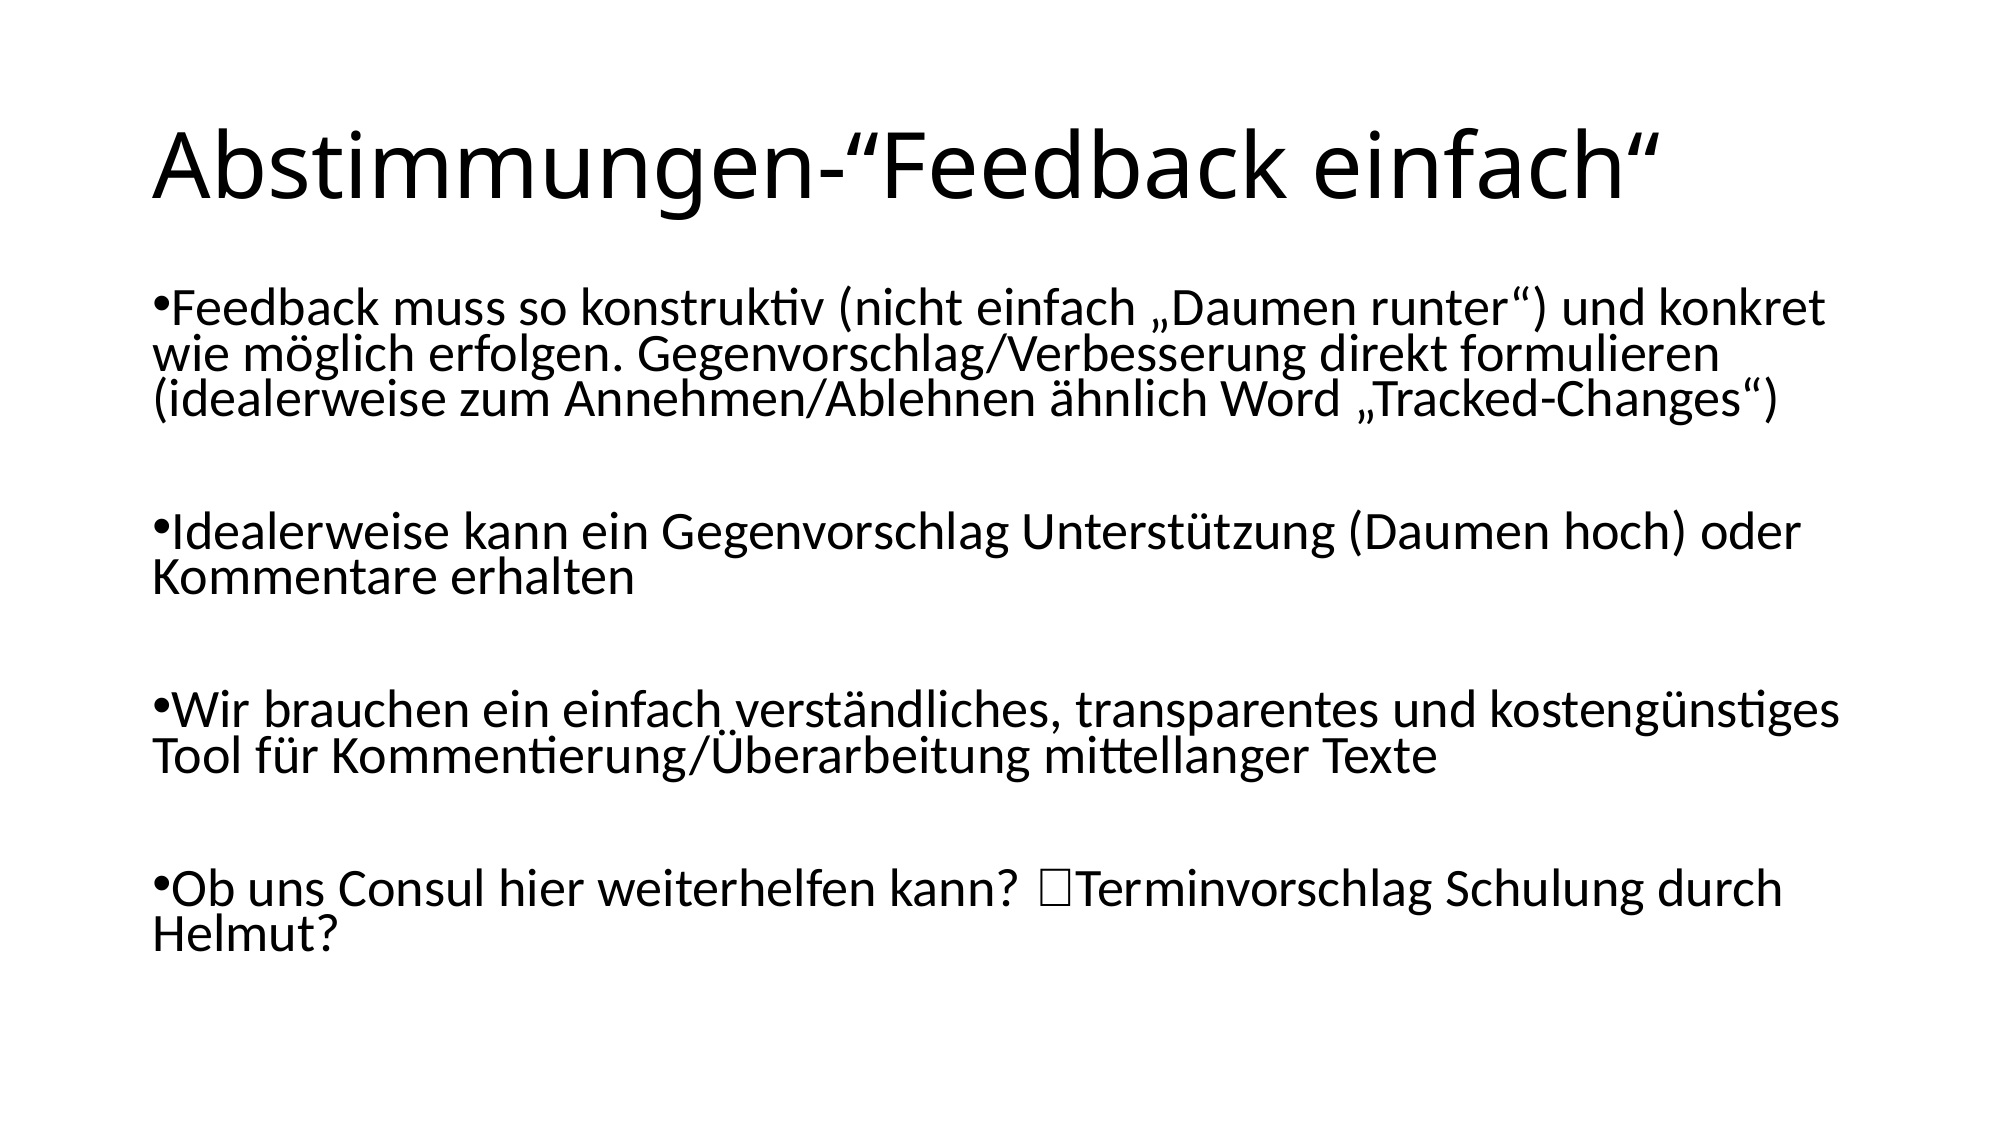

# Abstimmungen-“Feedback einfach“
Feedback muss so konstruktiv (nicht einfach „Daumen runter“) und konkret wie möglich erfolgen. Gegenvorschlag/Verbesserung direkt formulieren (idealerweise zum Annehmen/Ablehnen ähnlich Word „Tracked-Changes“)
Idealerweise kann ein Gegenvorschlag Unterstützung (Daumen hoch) oder Kommentare erhalten
Wir brauchen ein einfach verständliches, transparentes und kostengünstiges Tool für Kommentierung/Überarbeitung mittellanger Texte
Ob uns Consul hier weiterhelfen kann? Terminvorschlag Schulung durch Helmut?